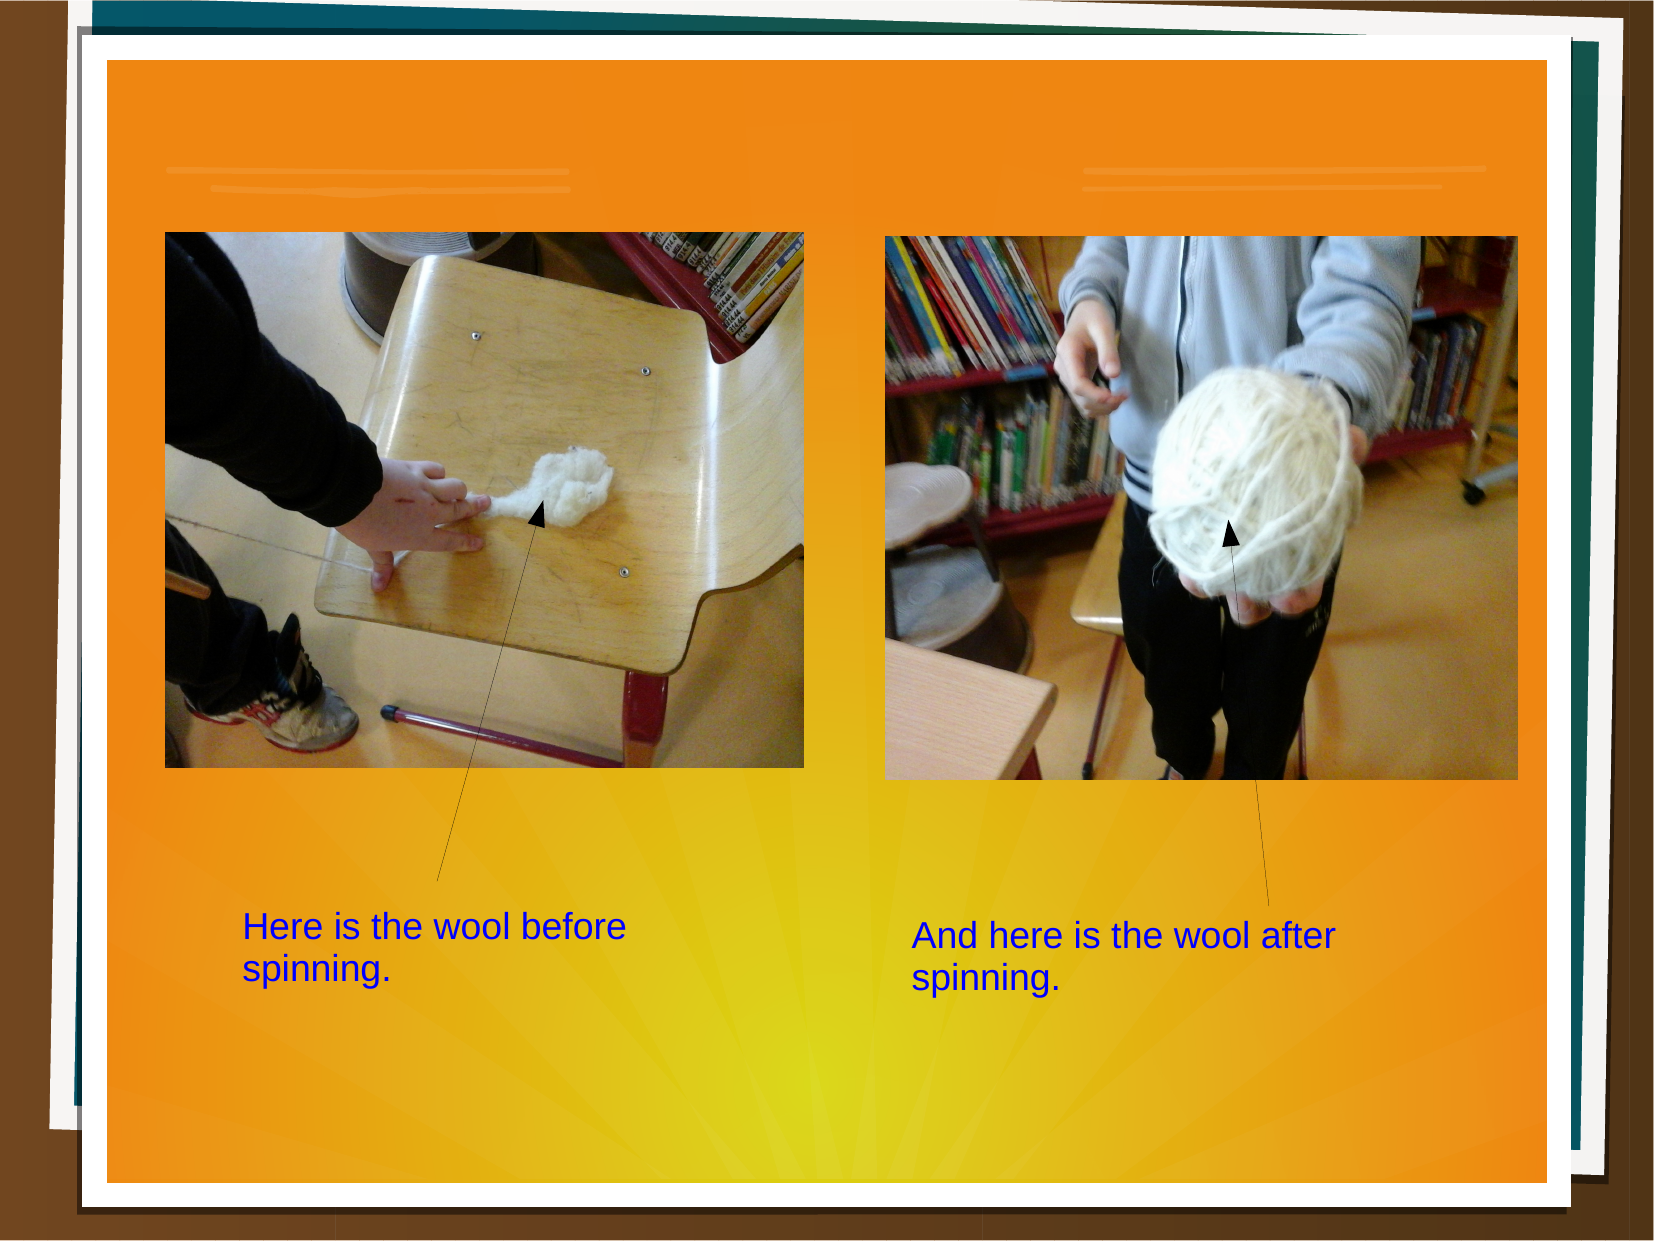

Here is the wool before spinning.
And here is the wool after spinning.